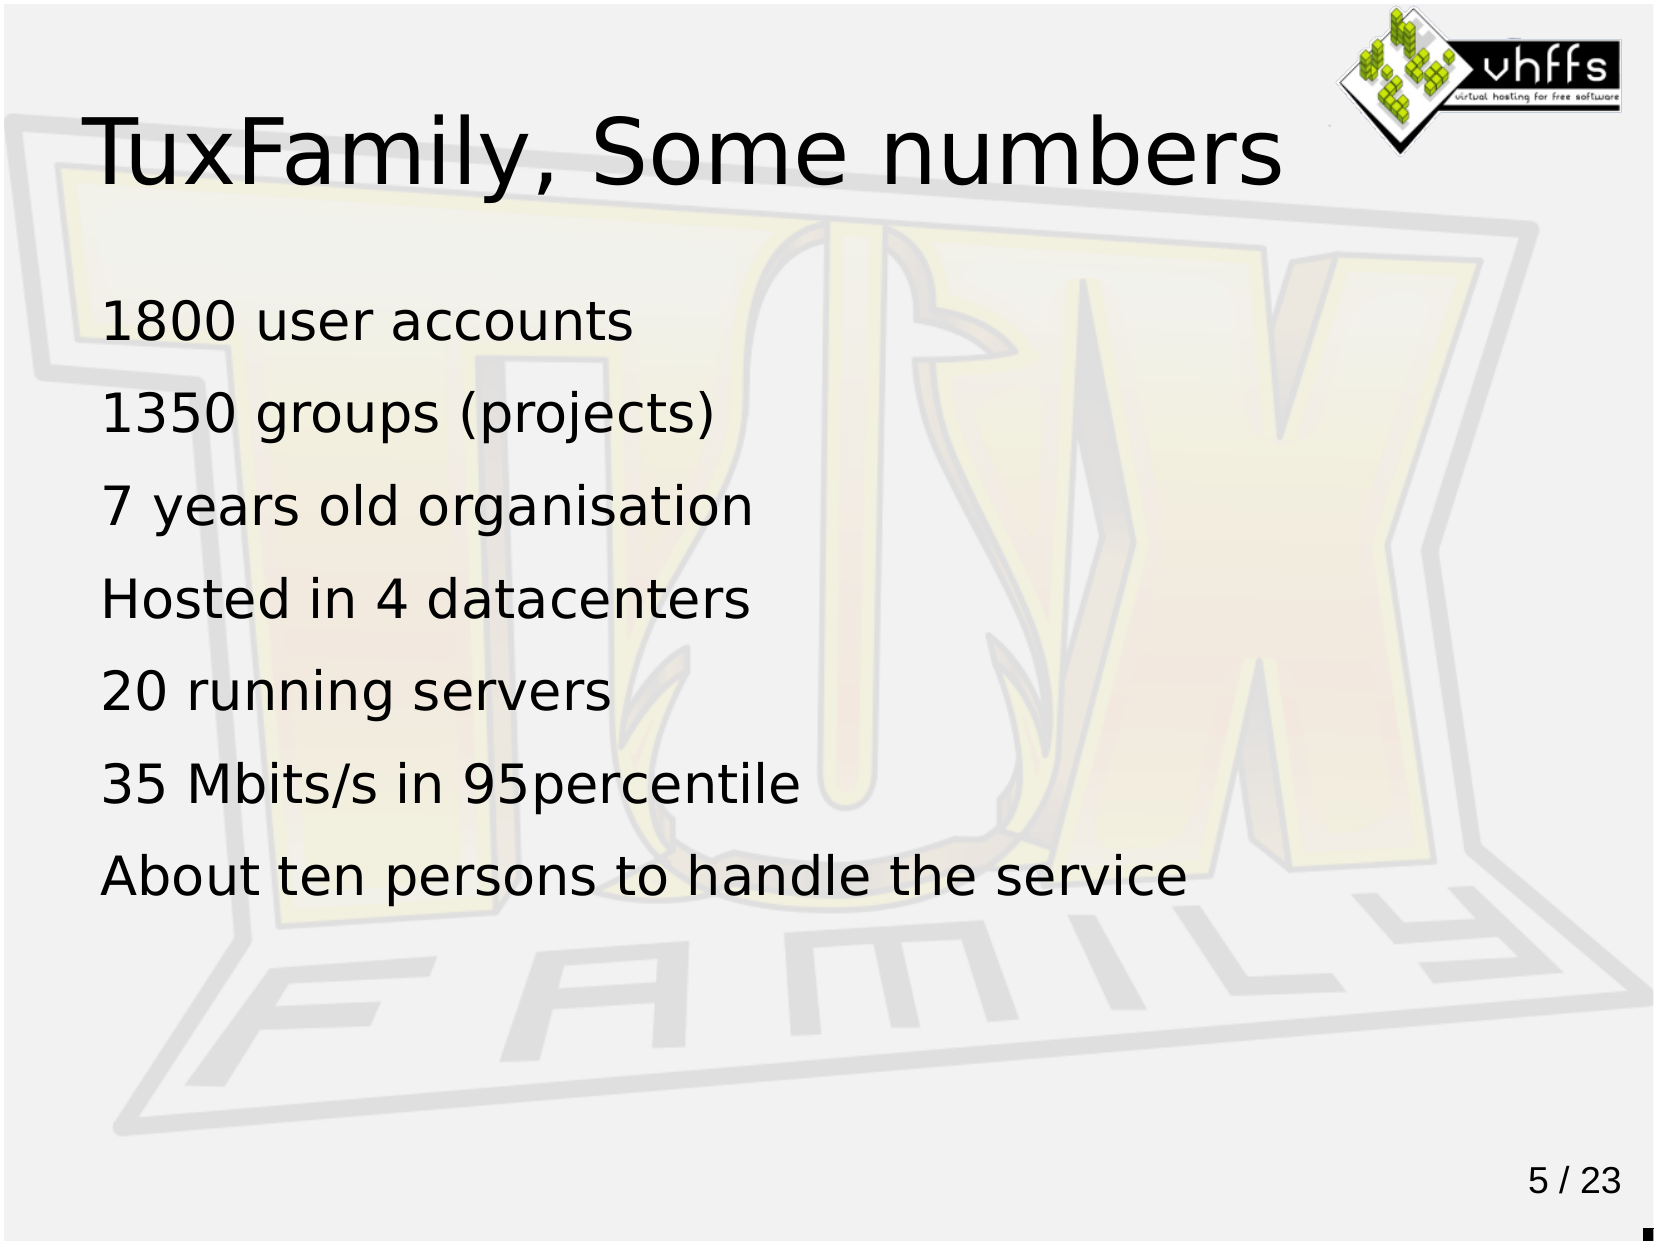

# TuxFamily, Some numbers
1800 user accounts
1350 groups (projects)
7 years old organisation
Hosted in 4 datacenters
20 running servers
35 Mbits/s in 95percentile
About ten persons to handle the service